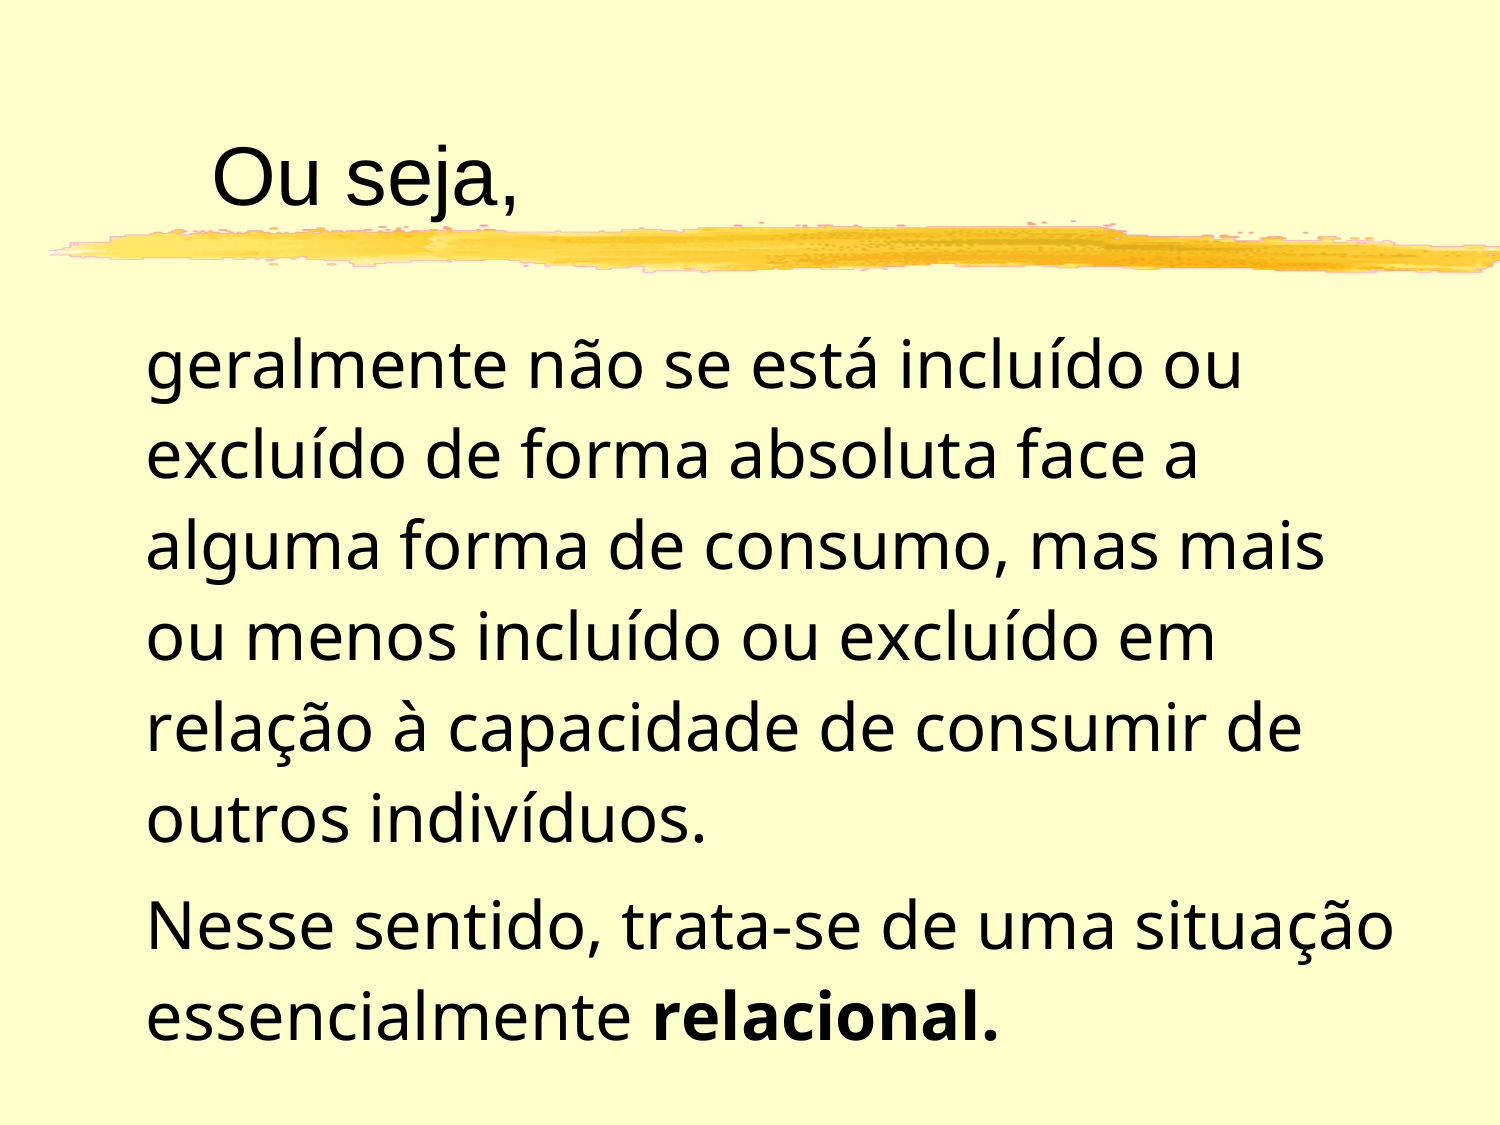

# Ou seja,
	geralmente não se está incluído ou excluído de forma absoluta face a alguma forma de consumo, mas mais ou menos incluído ou excluído em relação à capacidade de consumir de outros indivíduos.
	Nesse sentido, trata-se de uma situação essencialmente relacional.